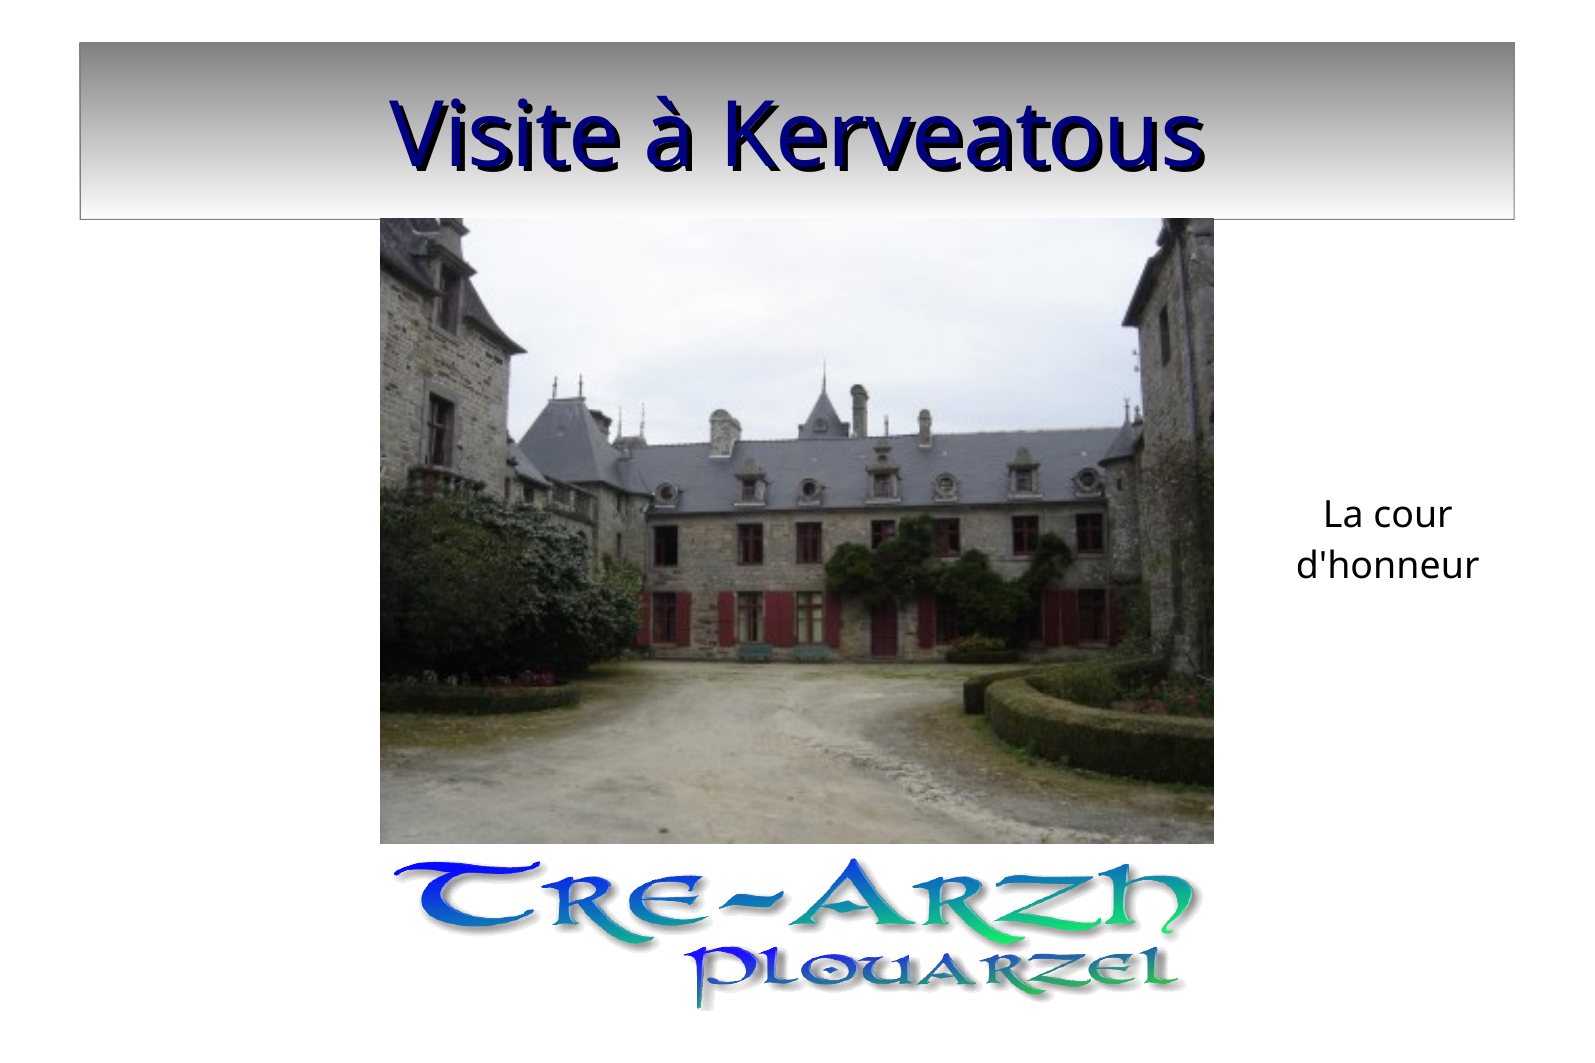

# Visite à Kerveatous
La cour d'honneur